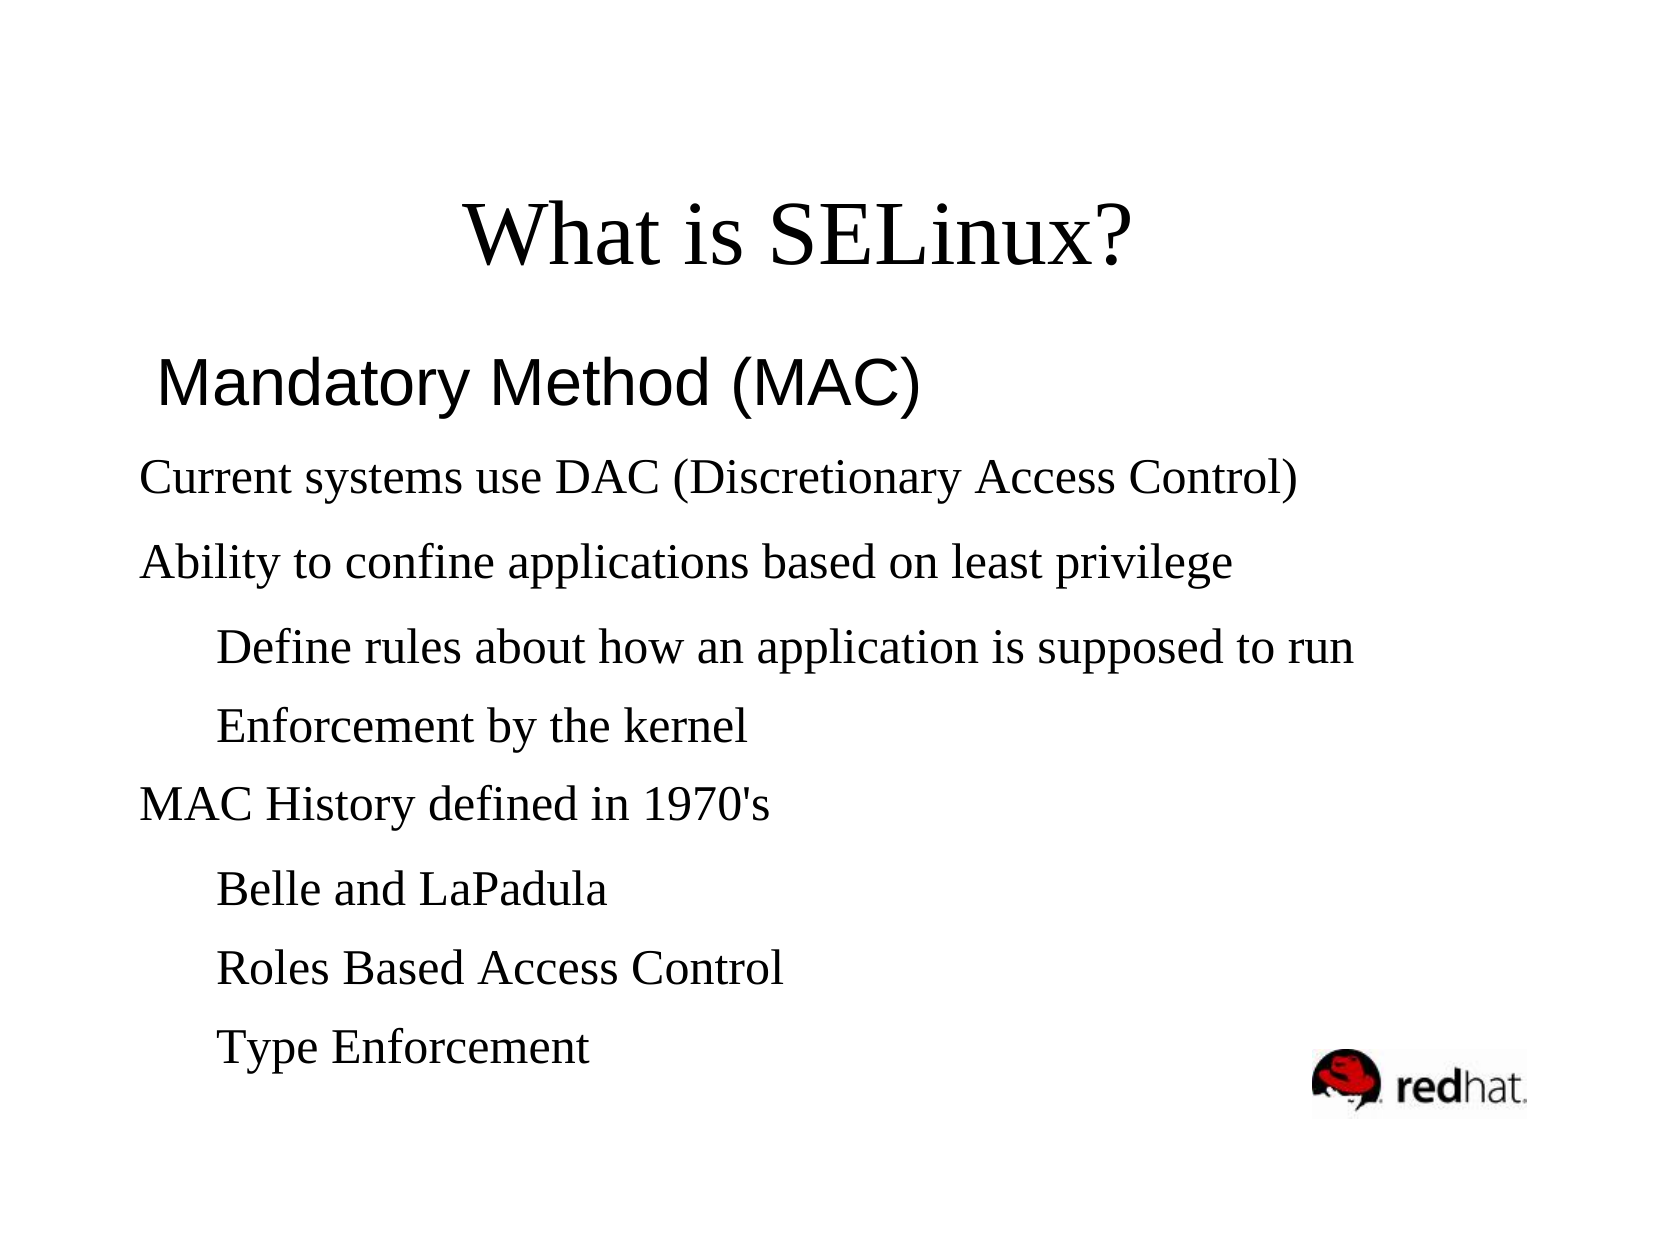

# What is SELinux?
Mandatory Method (MAC)
Current systems use DAC (Discretionary Access Control)
Ability to confine applications based on least privilege
Define rules about how an application is supposed to run
Enforcement by the kernel
MAC History defined in 1970's
Belle and LaPadula
Roles Based Access Control
Type Enforcement